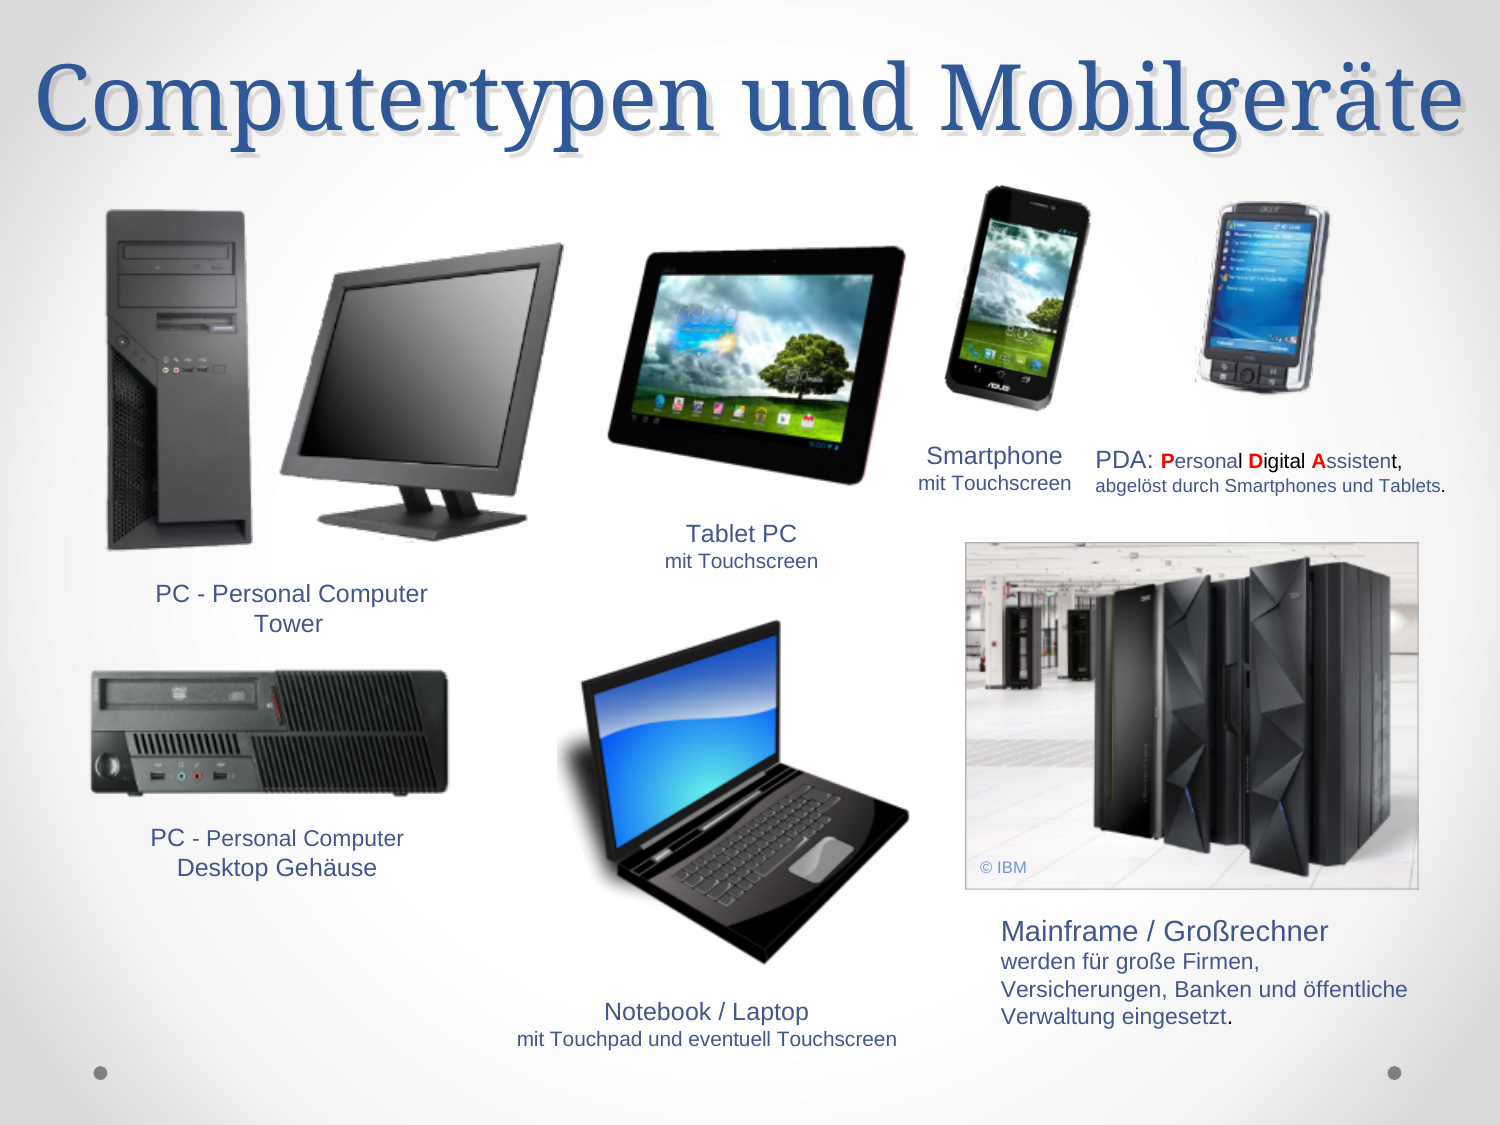

# Computertypen und Mobilgeräte
Smartphone
mit Touchscreen
PDA: Personal Digital Assistent,
abgelöst durch Smartphones und Tablets.
Tablet PC
mit Touchscreen
© IBM
PC - Personal Computer
Tower
PC - Personal Computer
Desktop Gehäuse
Mainframe / Großrechner
werden für große Firmen, Versicherungen, Banken und öffentliche Verwaltung eingesetzt.
Notebook / Laptop
mit Touchpad und eventuell Touchscreen